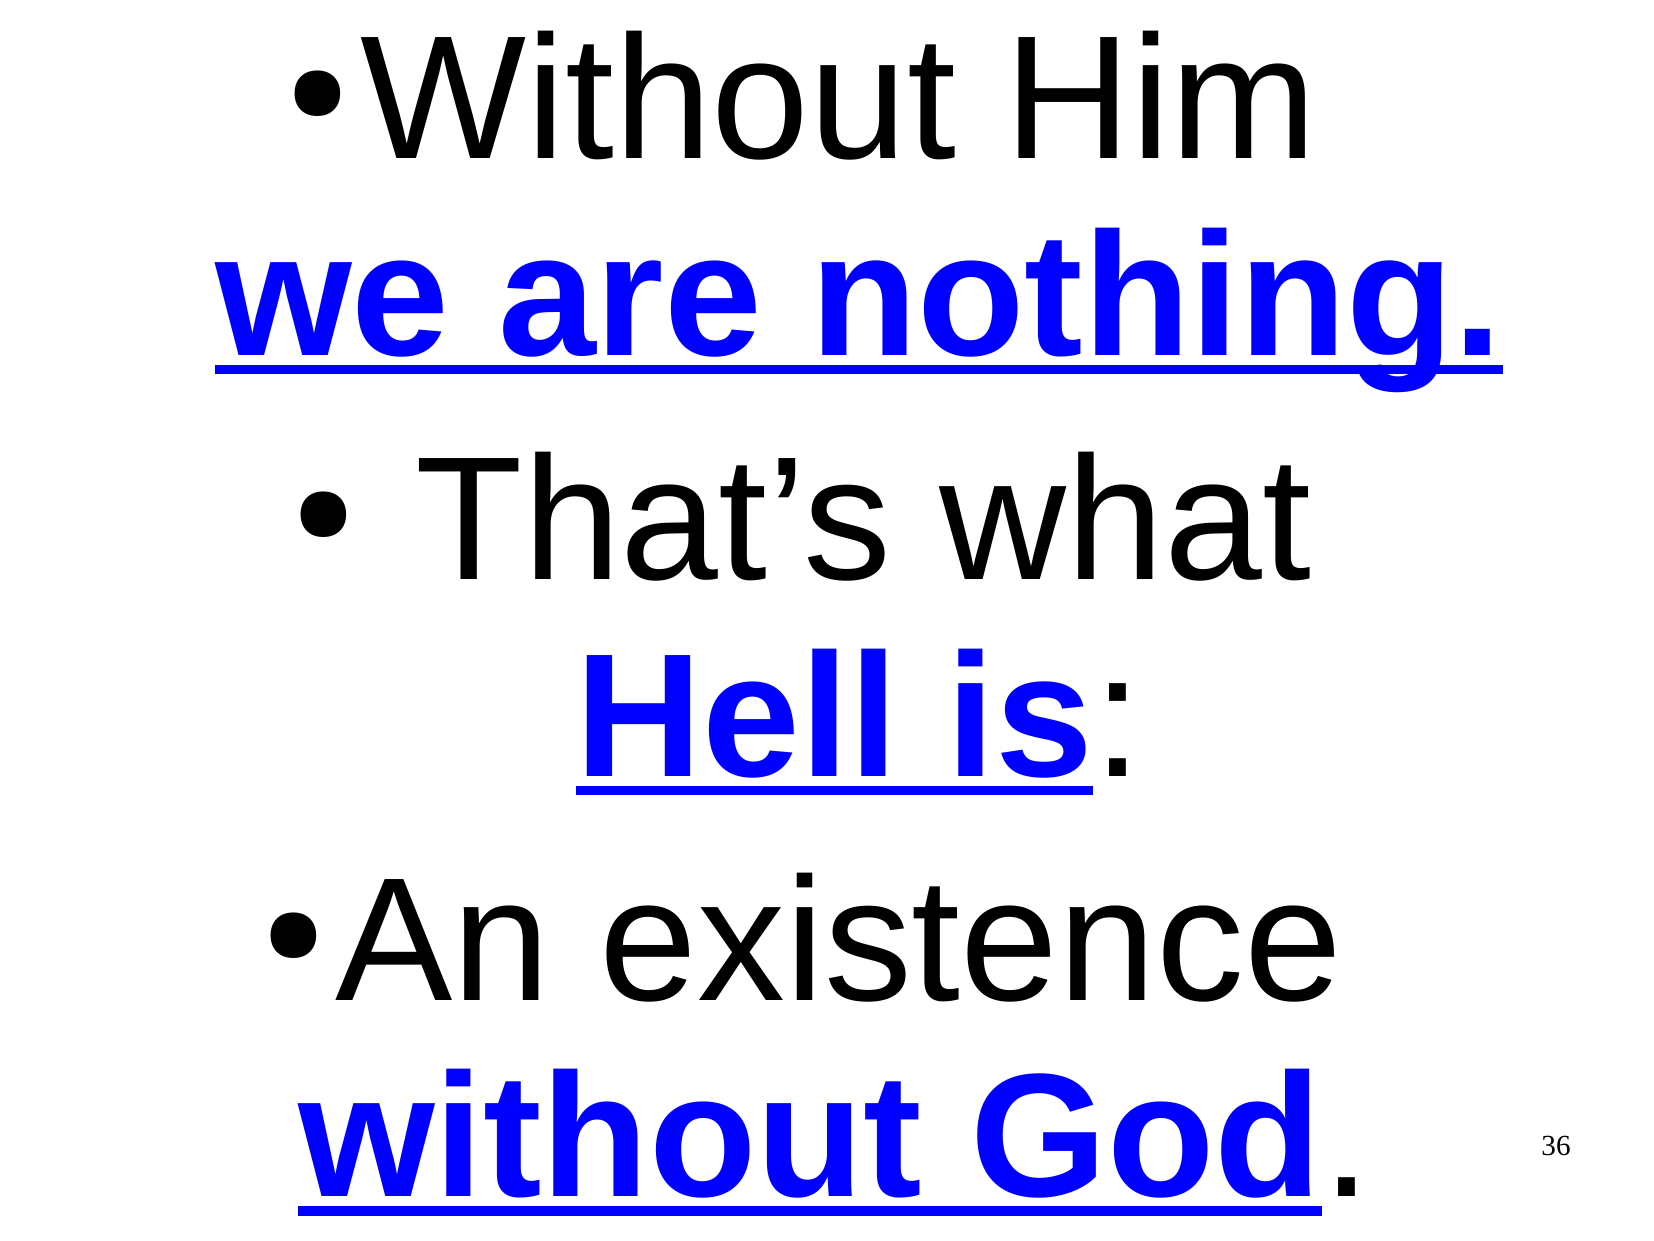

# Without Him we are nothing.
 That’s what
Hell is:
An existence
without God.
36